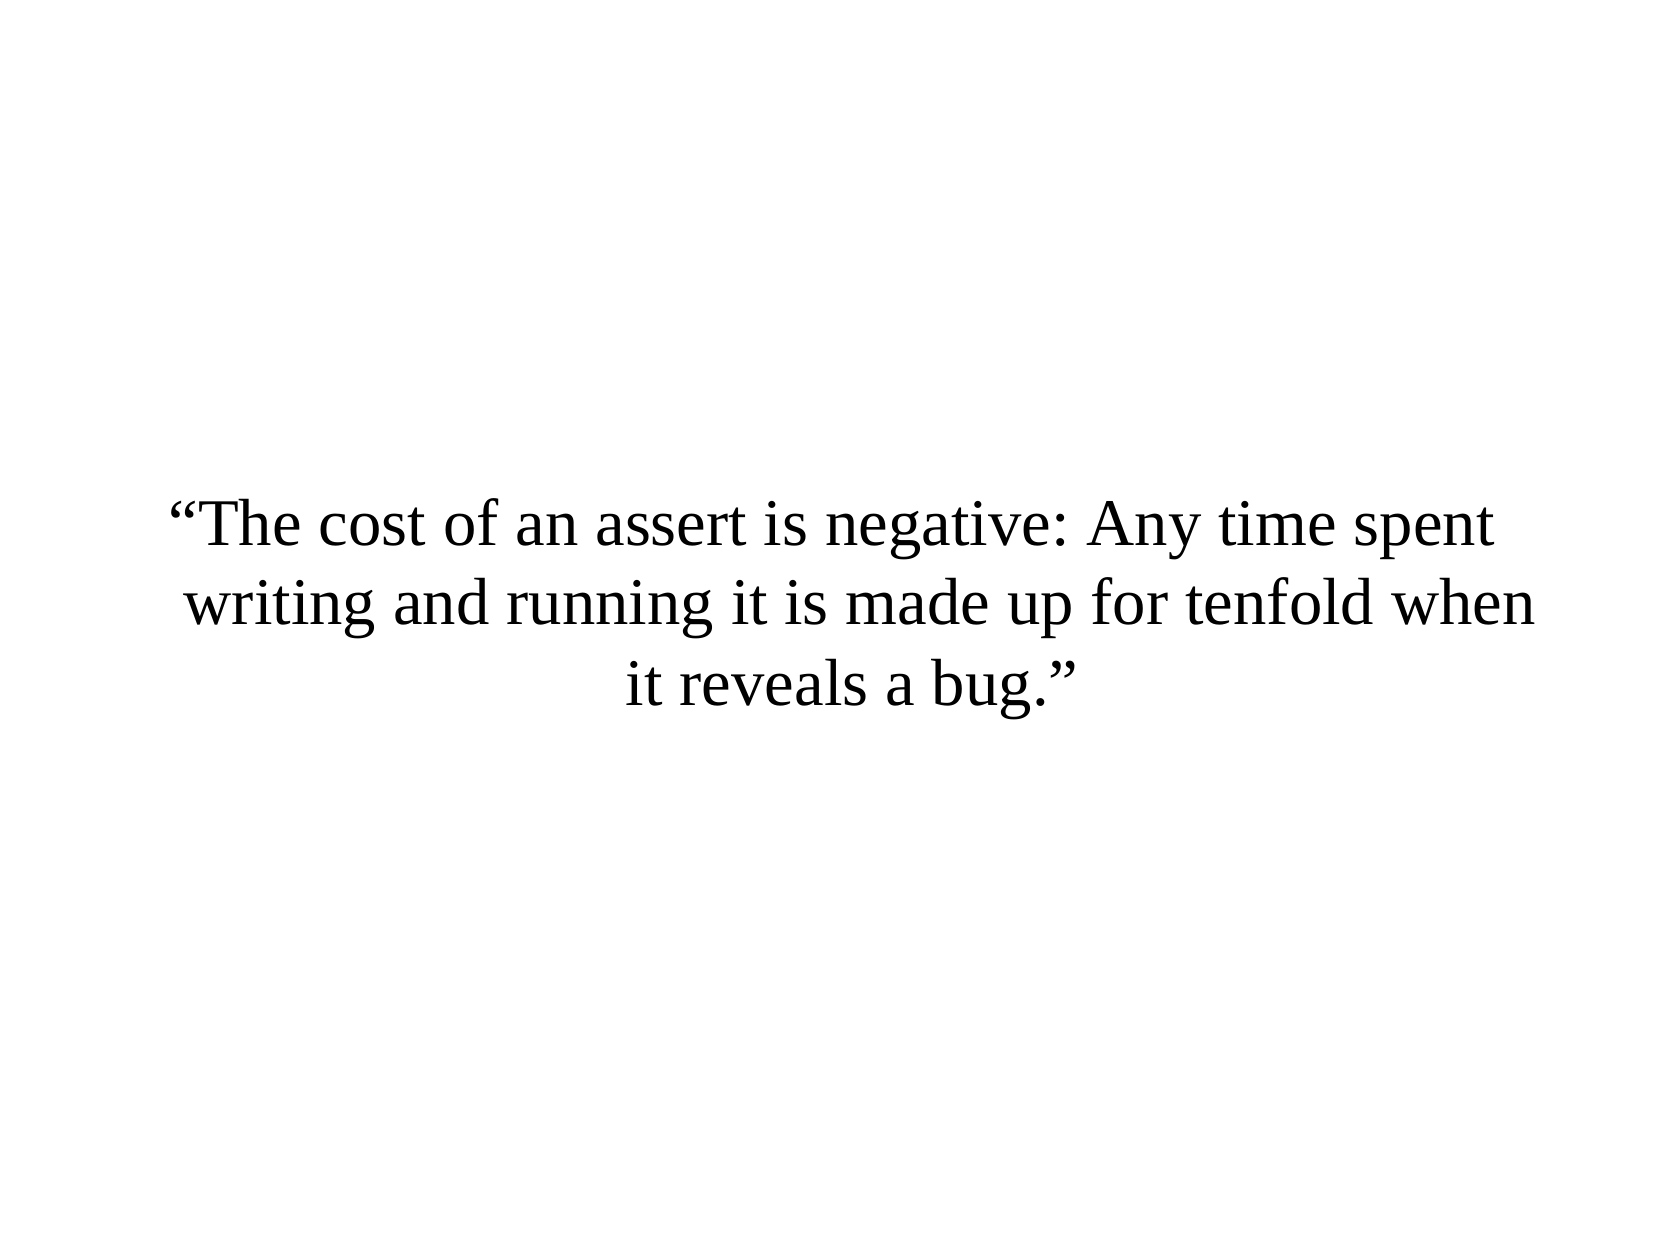

# “The cost of an assert is negative: Any time spent writing and running it is made up for tenfold when it reveals a bug.”